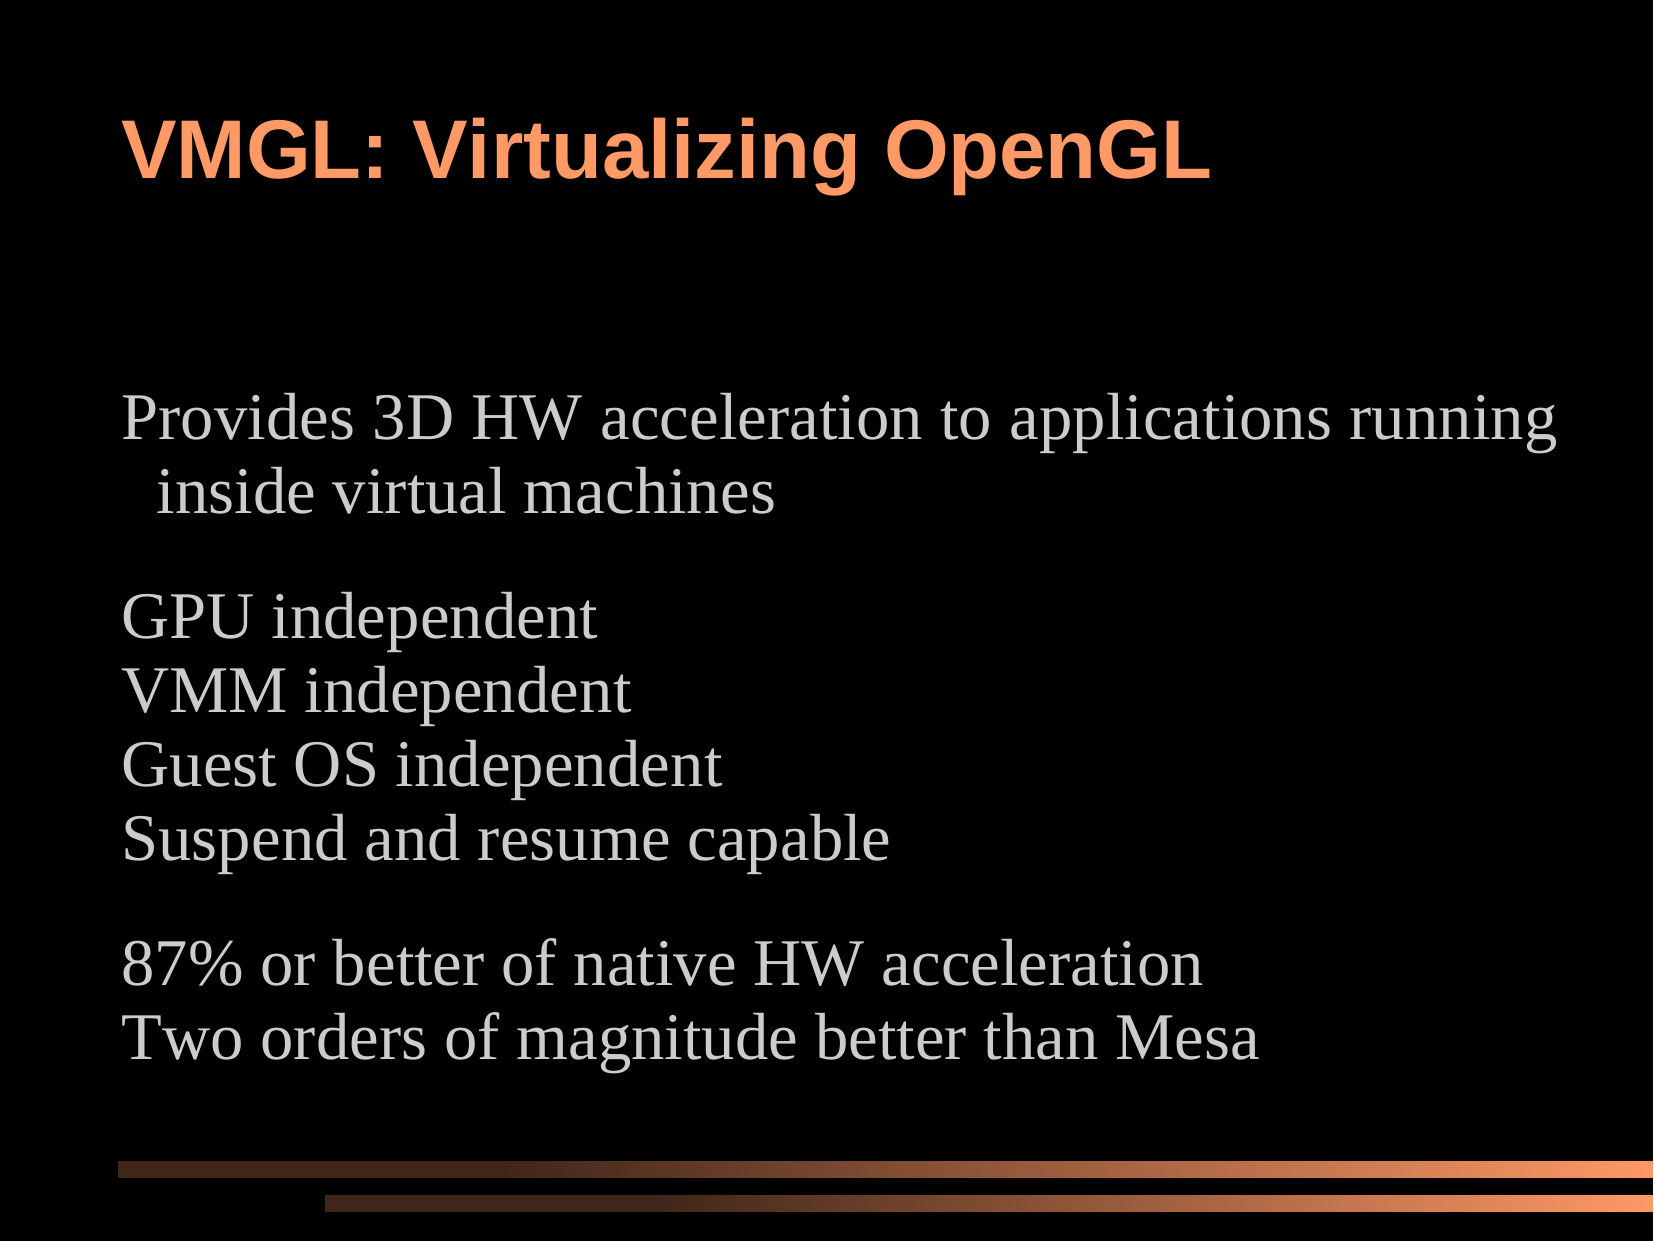

# VMGL: Virtualizing OpenGL
Provides 3D HW acceleration to applications running inside virtual machines
GPU independent
VMM independent
Guest OS independent
Suspend and resume capable
87% or better of native HW acceleration
Two orders of magnitude better than Mesa